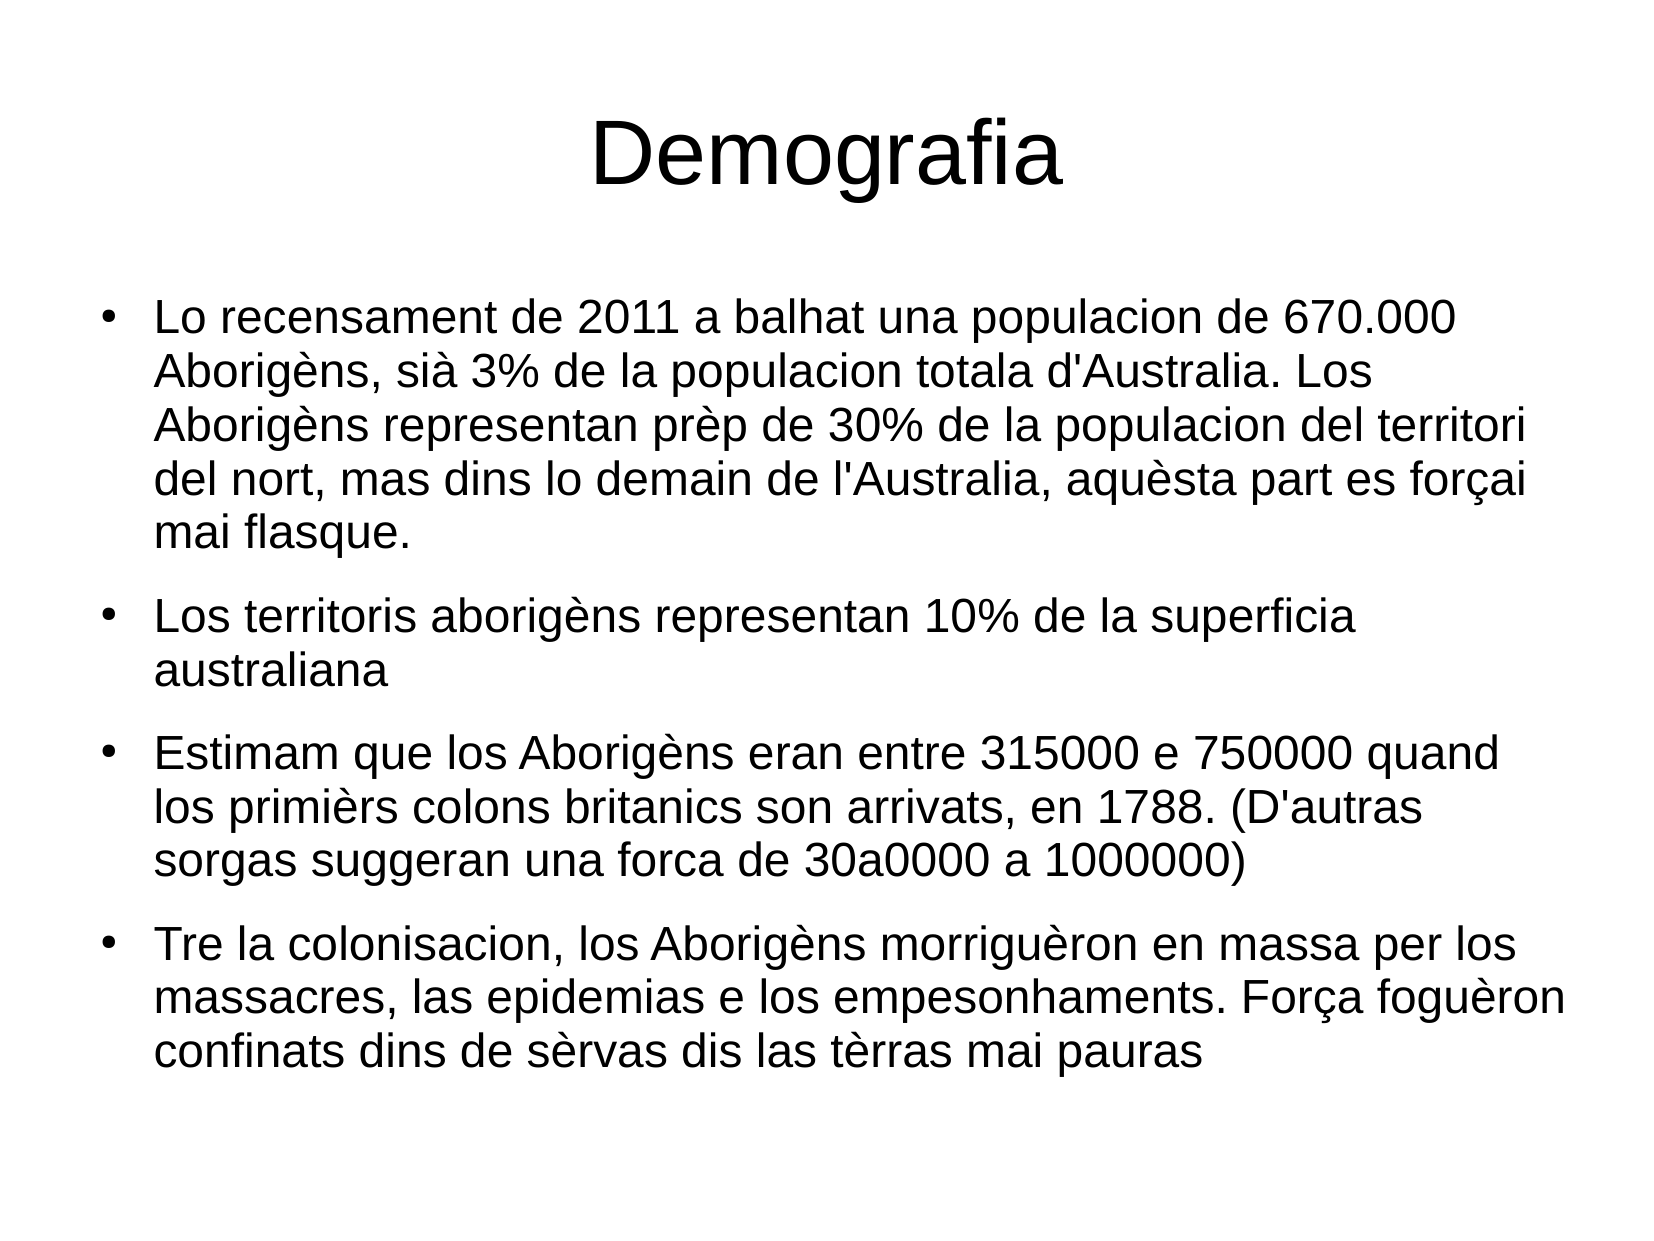

# Demografia
Lo recensament de 2011 a balhat una populacion de 670.000 Aborigèns, sià 3% de la populacion totala d'Australia. Los Aborigèns representan prèp de 30% de la populacion del territori del nort, mas dins lo demain de l'Australia, aquèsta part es forçai mai flasque.
Los territoris aborigèns representan 10% de la superficia australiana
Estimam que los Aborigèns eran entre 315000 e 750000 quand los primièrs colons britanics son arrivats, en 1788. (D'autras sorgas suggeran una forca de 30a0000 a 1000000)
Tre la colonisacion, los Aborigèns morriguèron en massa per los massacres, las epidemias e los empesonhaments. Força foguèron confinats dins de sèrvas dis las tèrras mai pauras